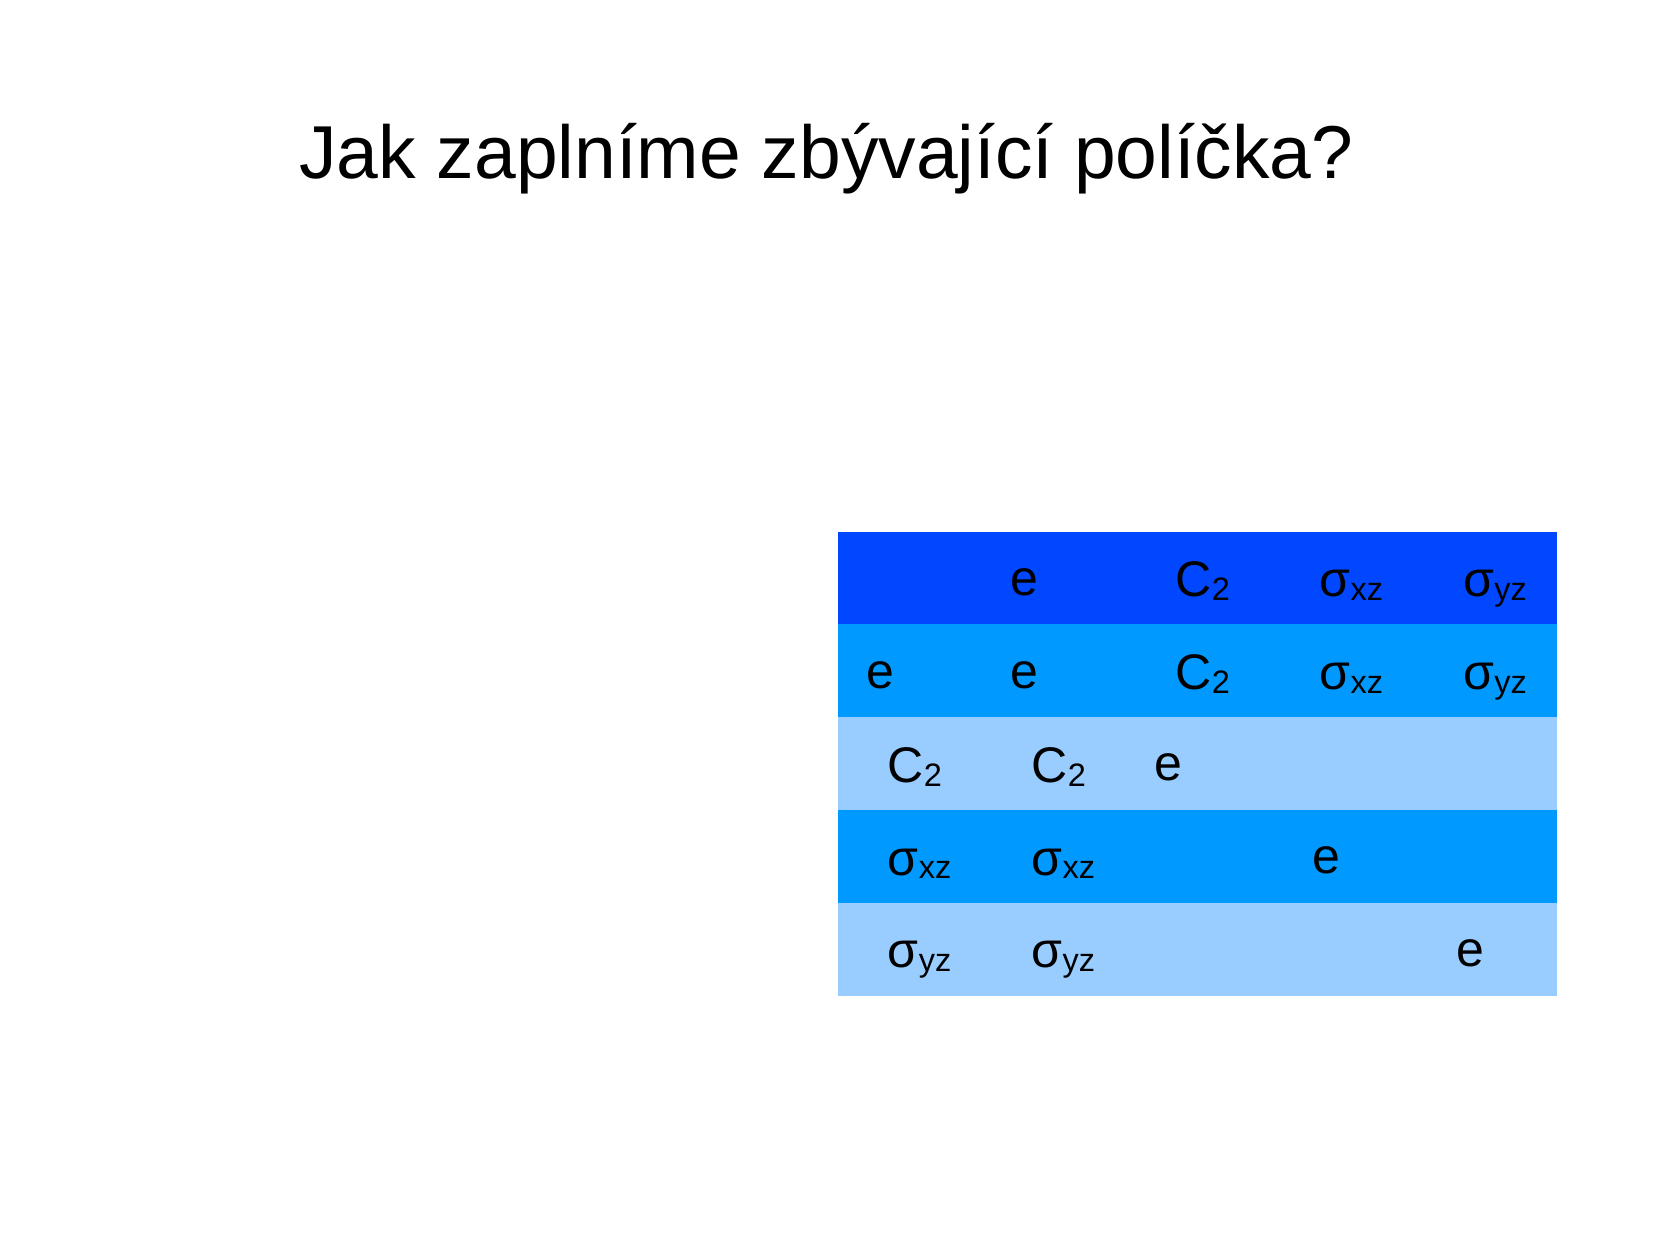

# Jak zaplníme zbývající políčka?
| | e | C2 | σxz | σyz |
| --- | --- | --- | --- | --- |
| e | e | C2 | σxz | σyz |
| C2 | C2 | e | | |
| σxz | σxz | | e | |
| σyz | σyz | | | e |